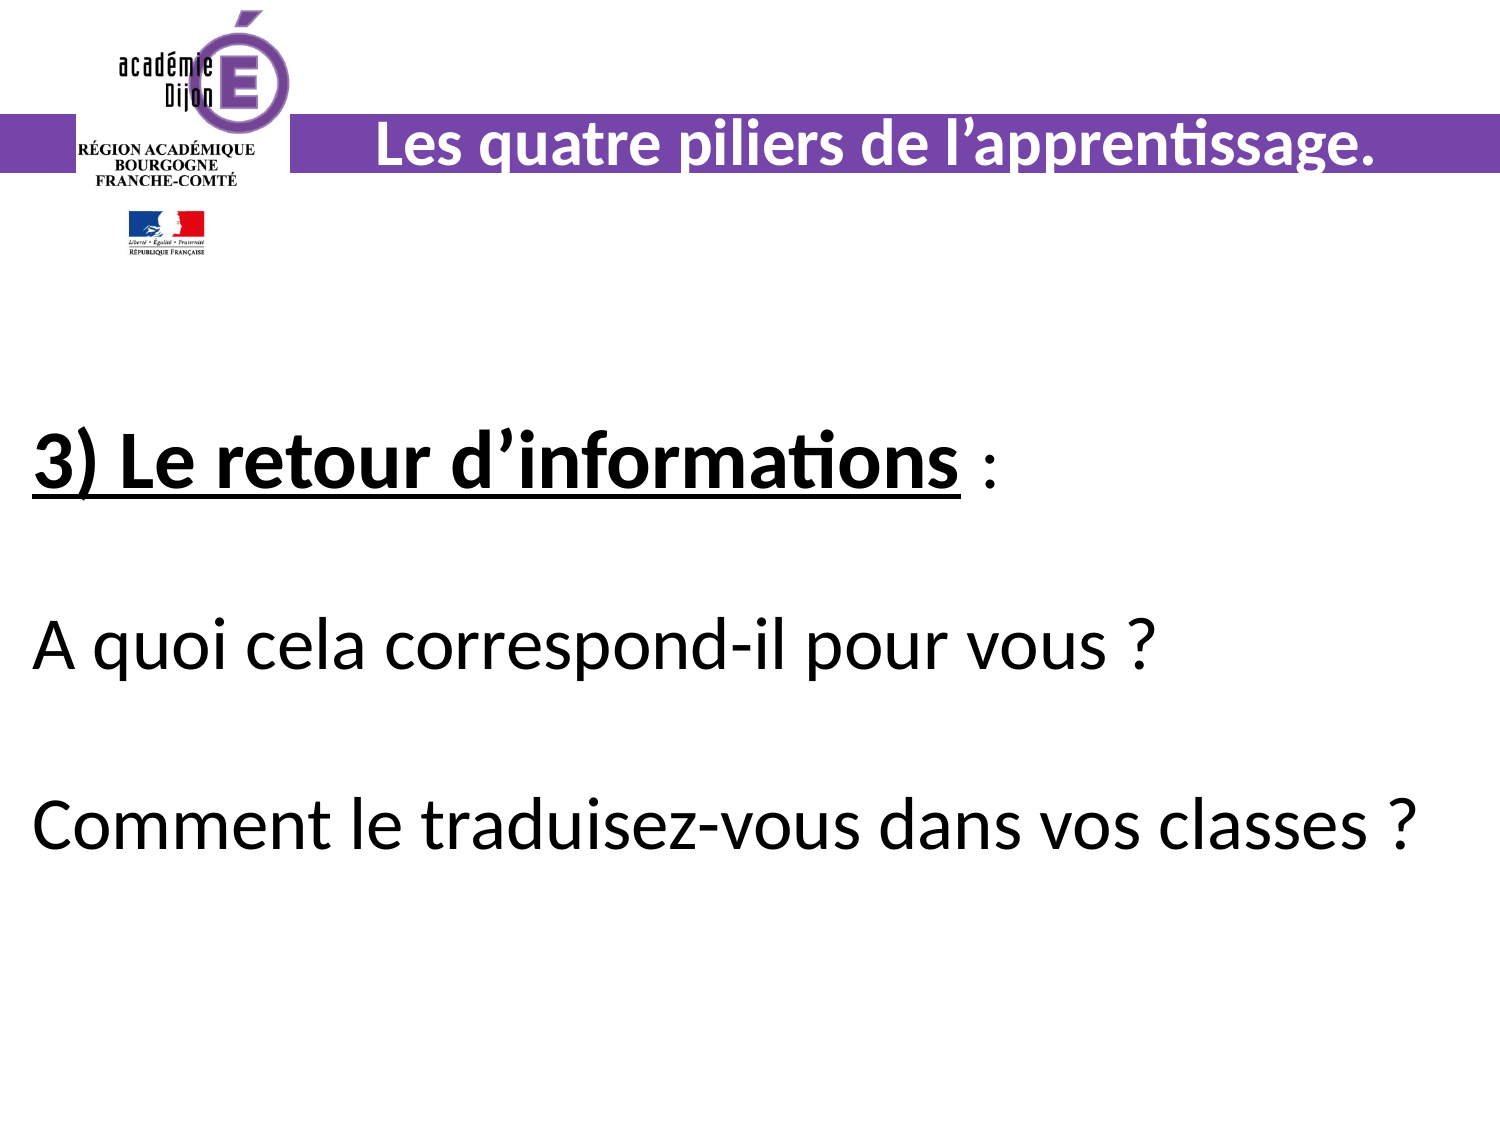

# Les quatre piliers de l’apprentissage.
3) Le retour d’informations :
A quoi cela correspond-il pour vous ?
Comment le traduisez-vous dans vos classes ?